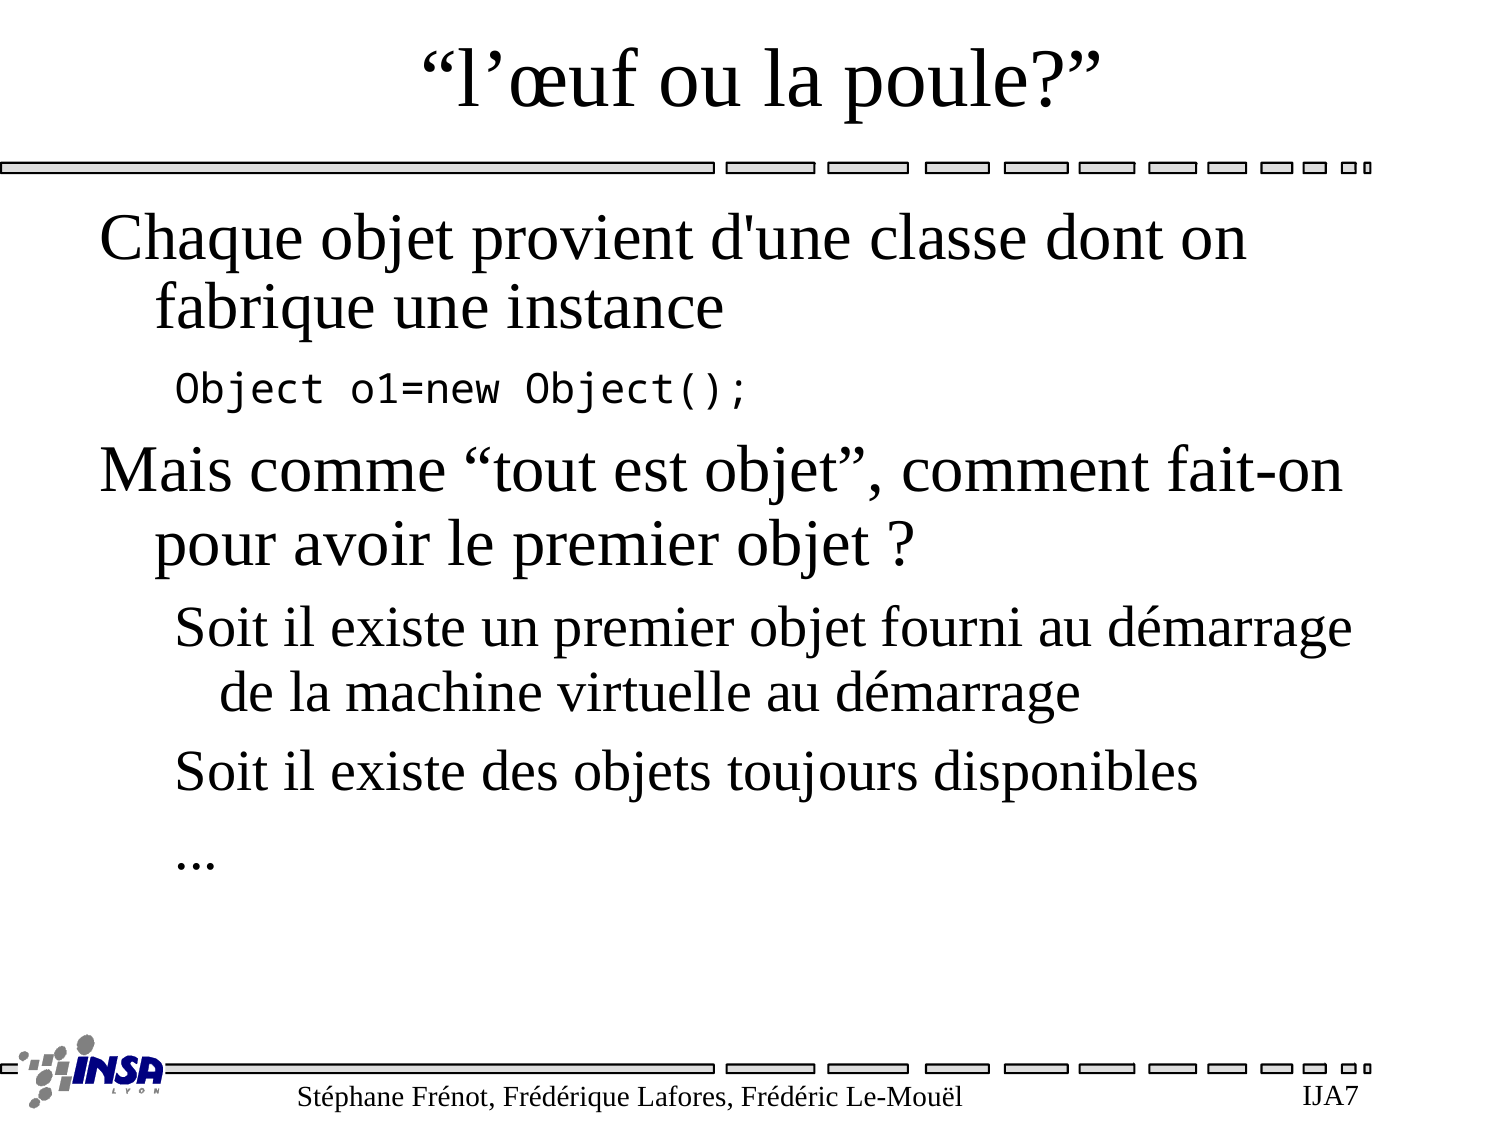

# “l’œuf ou la poule?”
Chaque objet provient d'une classe dont on fabrique une instance
Object o1=new Object();
Mais comme “tout est objet”, comment fait-on pour avoir le premier objet ?
Soit il existe un premier objet fourni au démarrage de la machine virtuelle au démarrage
Soit il existe des objets toujours disponibles
...